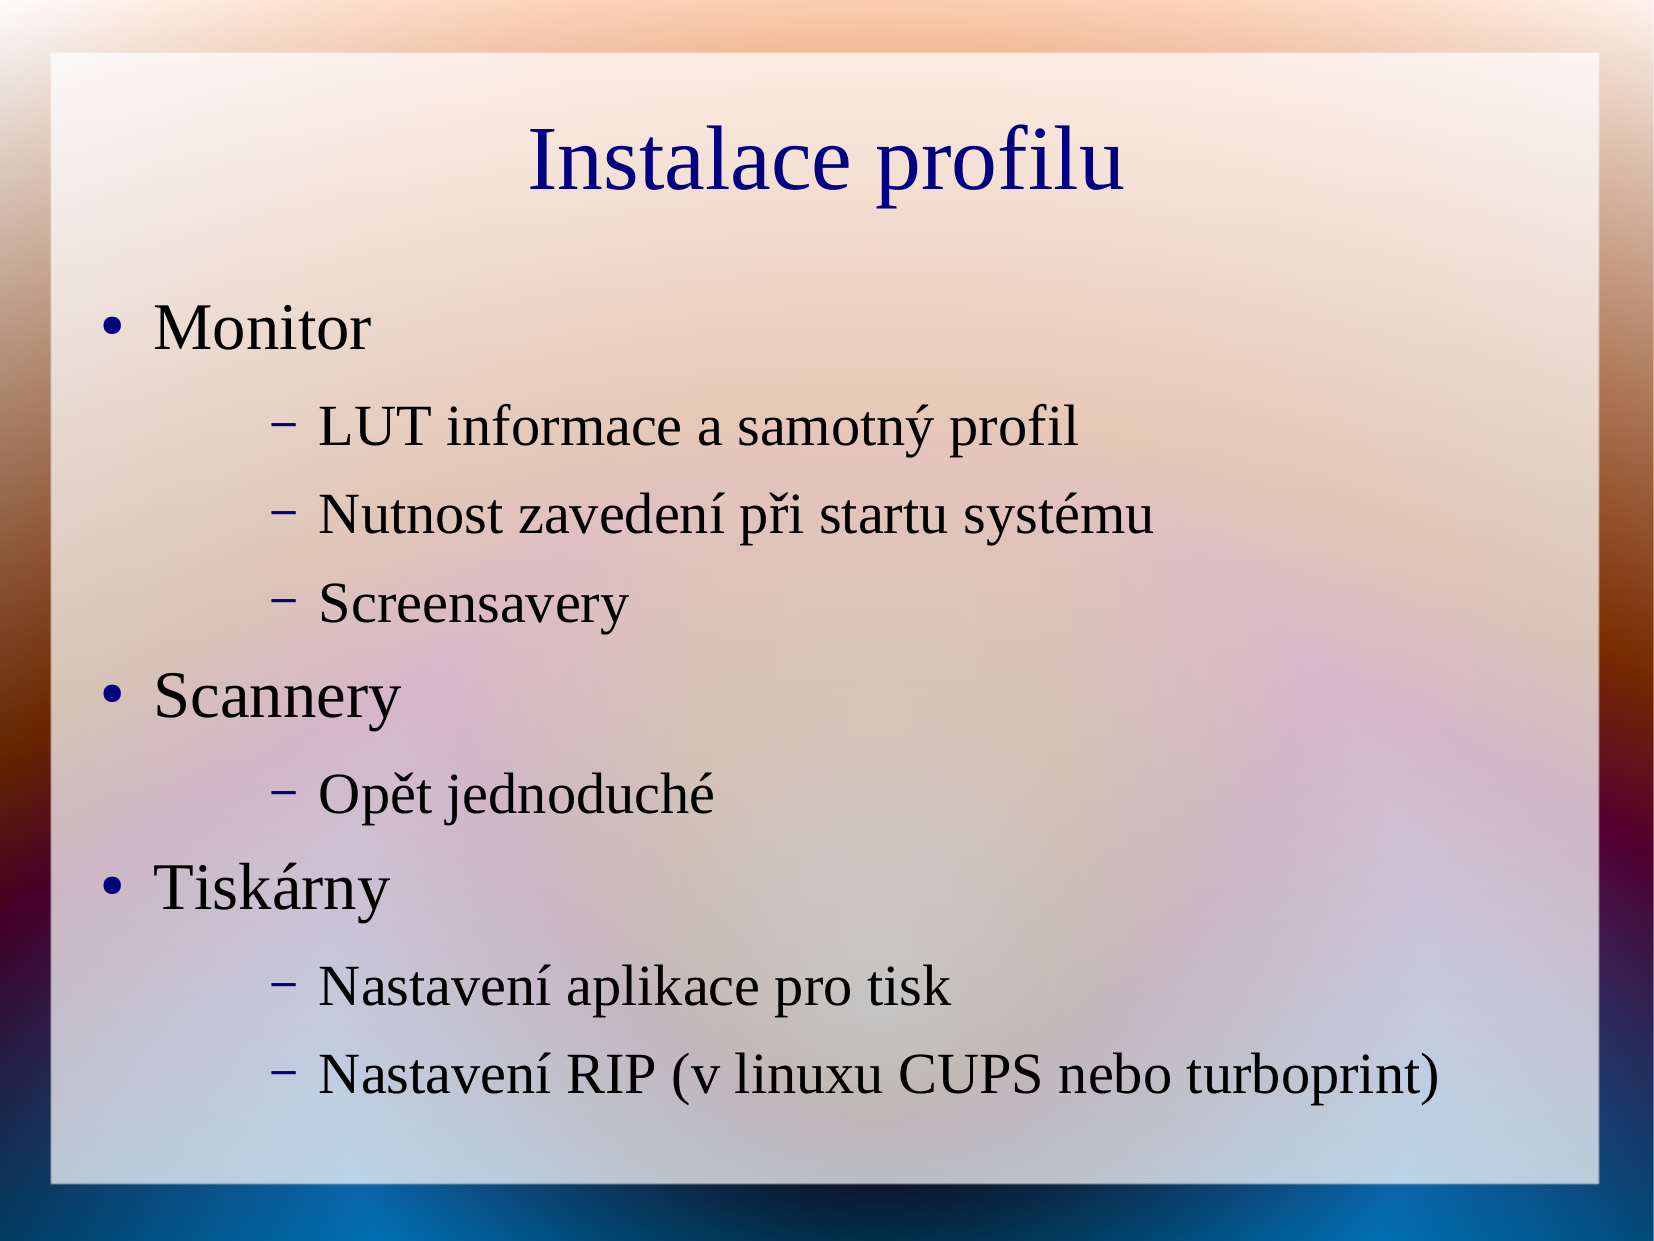

# Instalace profilu
Monitor
LUT informace a samotný profil
Nutnost zavedení při startu systému
Screensavery
Scannery
Opět jednoduché
Tiskárny
Nastavení aplikace pro tisk
Nastavení RIP (v linuxu CUPS nebo turboprint)